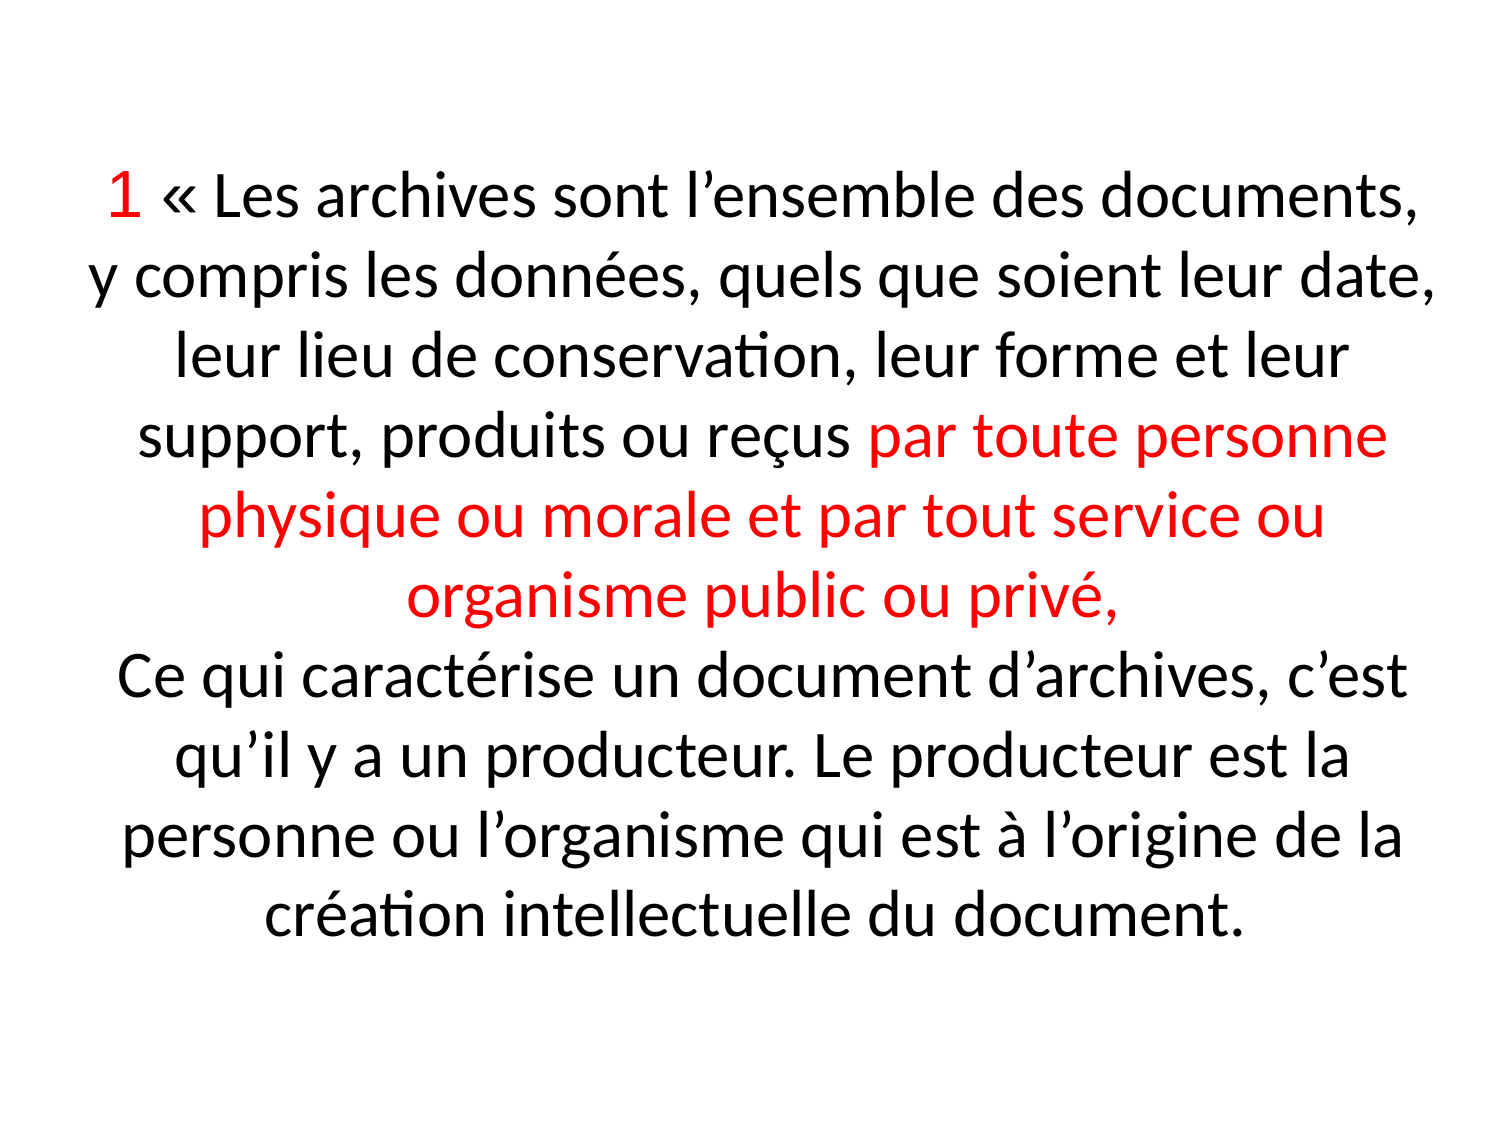

# 1 « Les archives sont l’ensemble des documents, y compris les données, quels que soient leur date, leur lieu de conservation, leur forme et leur support, produits ou reçus par toute personne physique ou morale et par tout service ou organisme public ou privé,
Ce qui caractérise un document d’archives, c’est qu’il y a un producteur. Le producteur est la personne ou l’organisme qui est à l’origine de la création intellectuelle du document.